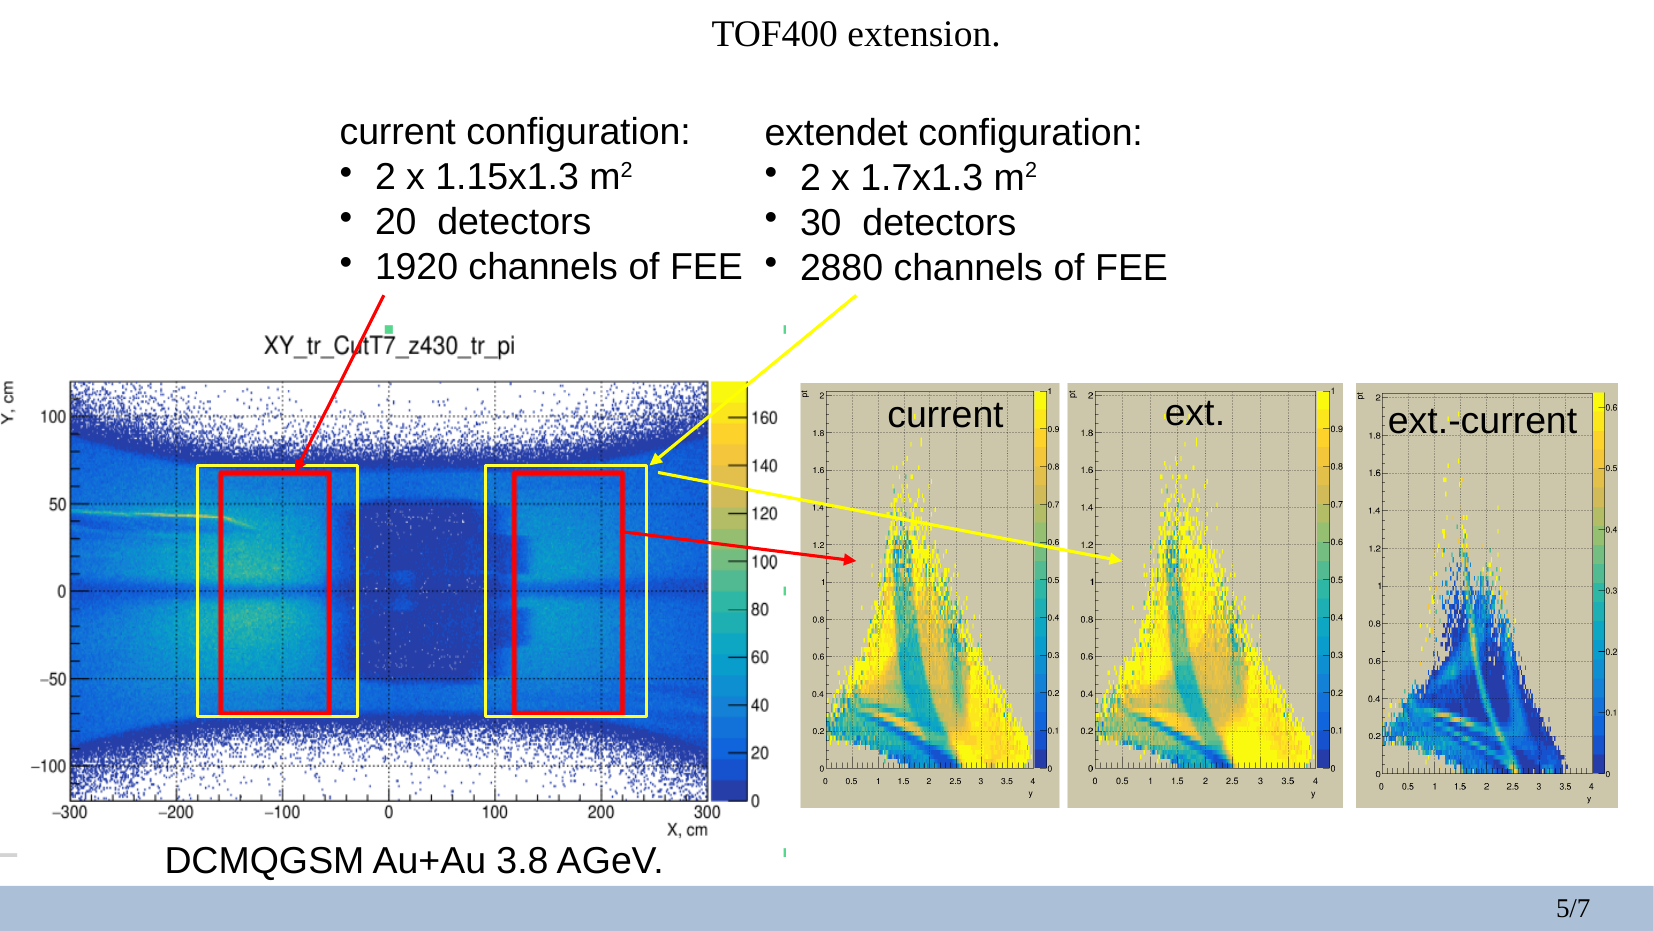

TOF400 extension.
current configuration:
2 x 1.15x1.3 m2
20 detectors
1920 channels of FEE
extendet configuration:
2 x 1.7x1.3 m2
30 detectors
2880 channels of FEE
ext.
current
ext.-current
DCMQGSM Au+Au 3.8 AGeV.
5
5/7